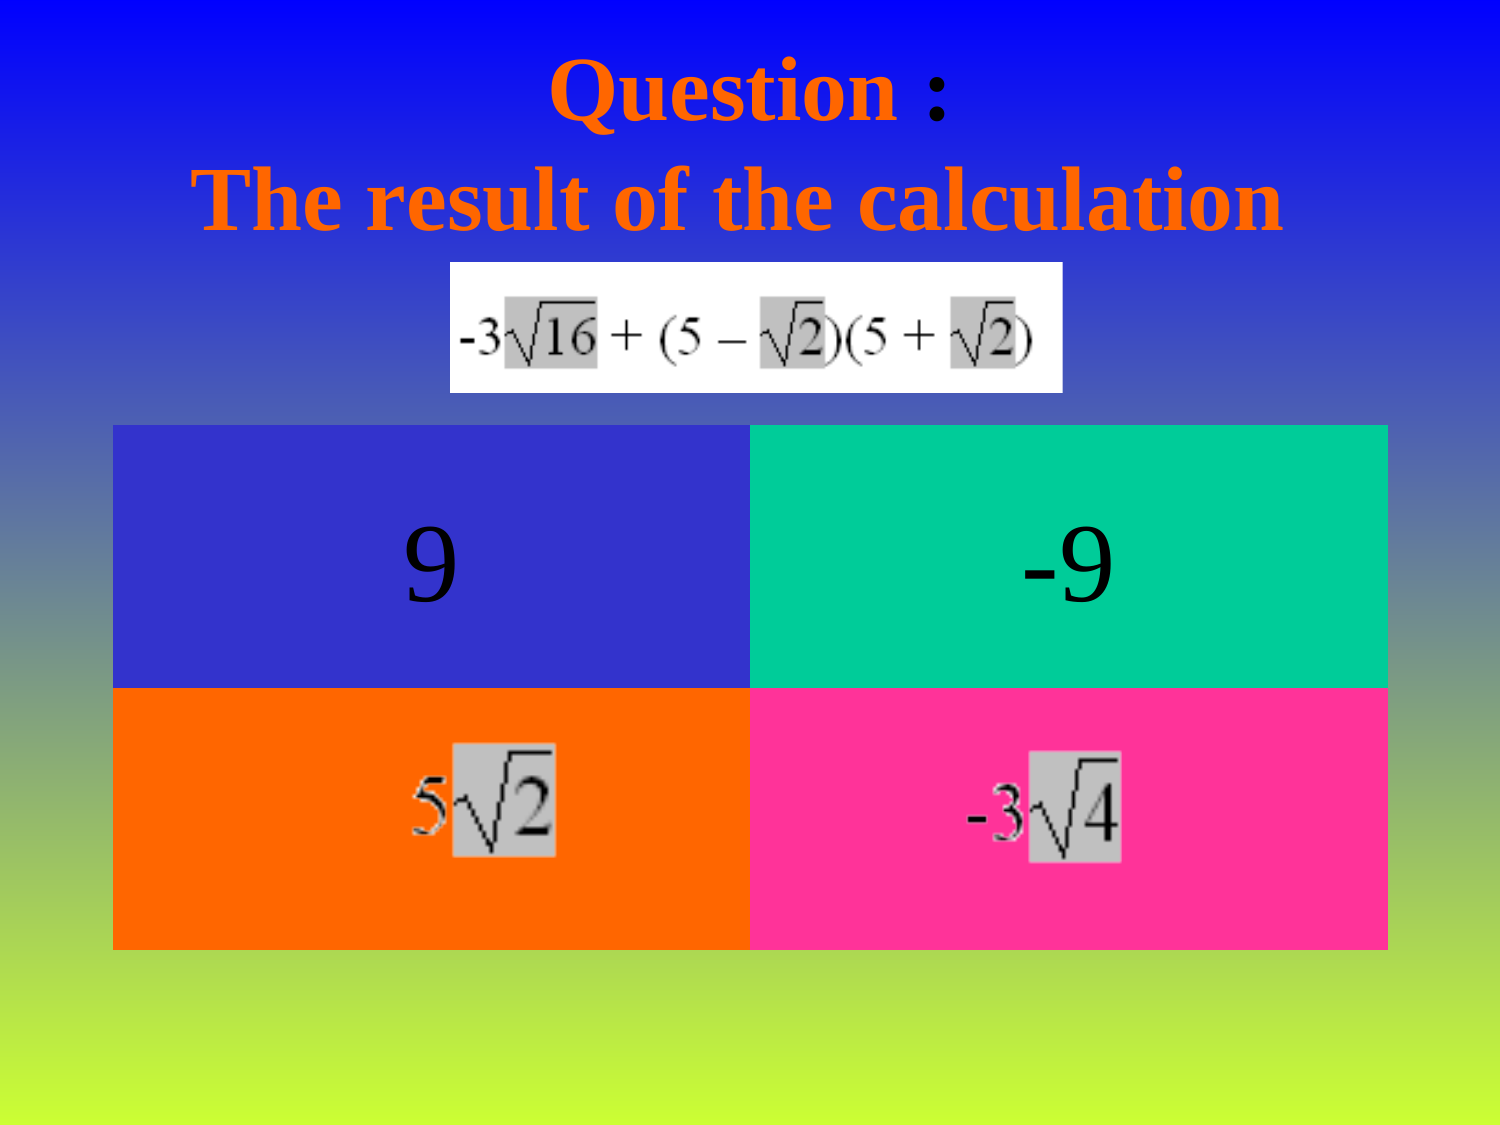

# Question : The result of the calculation
| 9 | -9 |
| --- | --- |
| | |